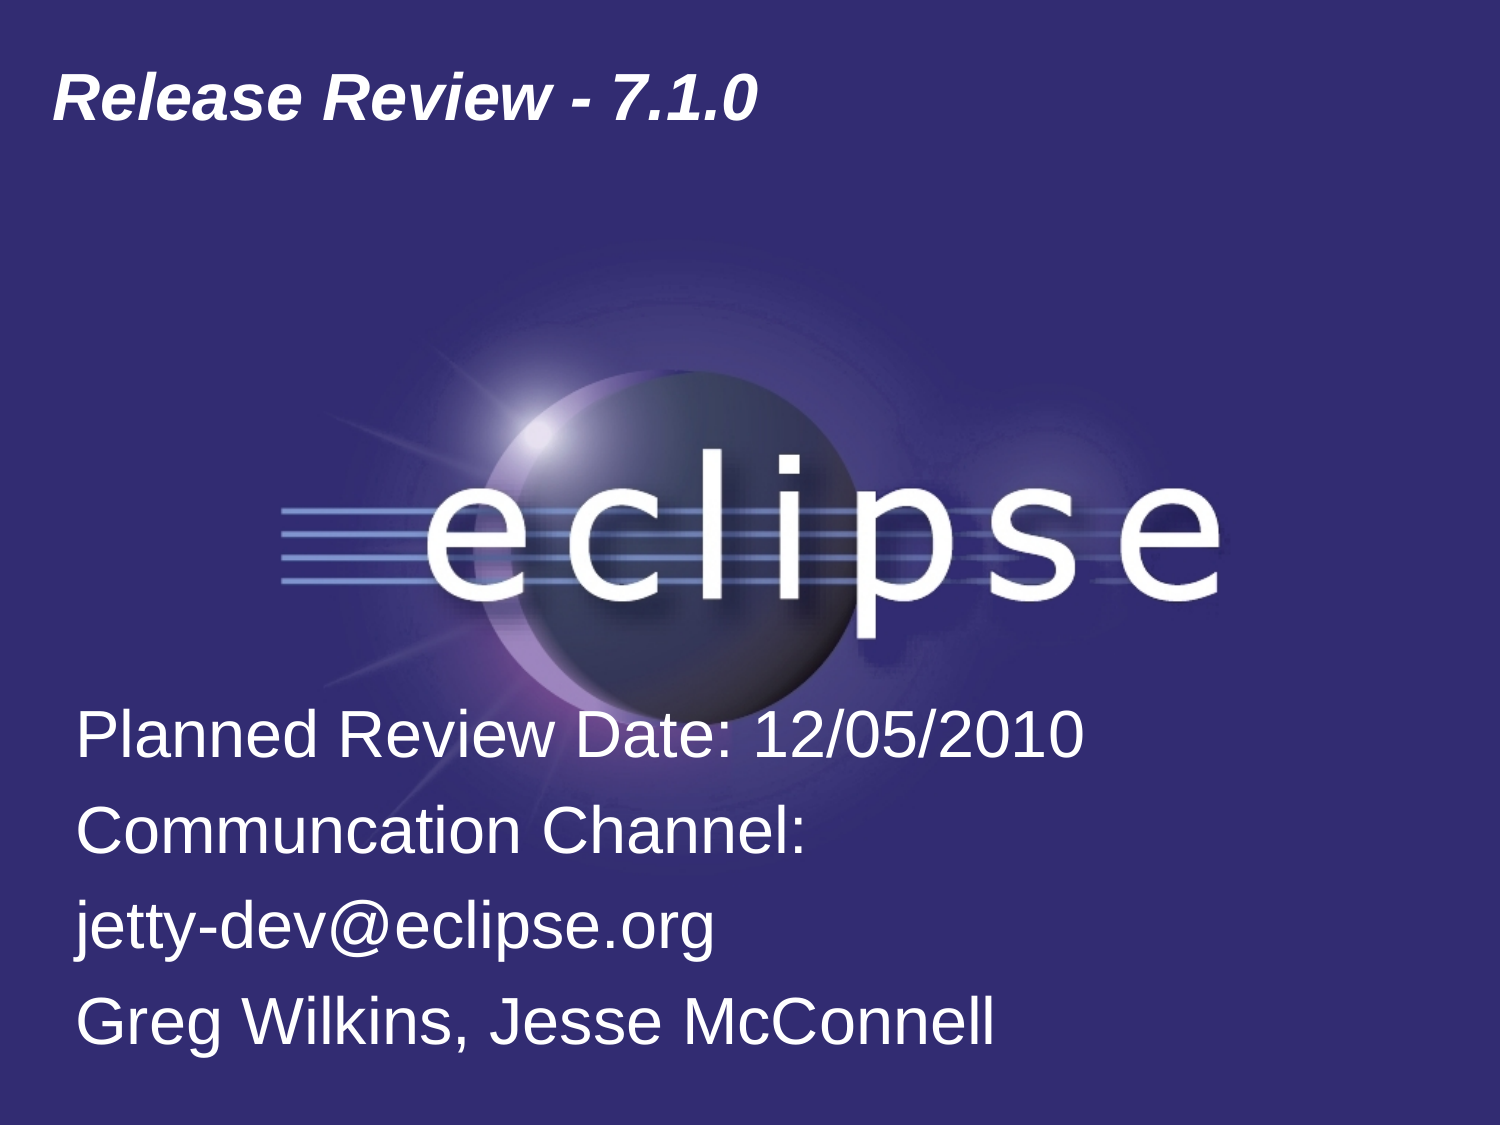

# Release Review - 7.1.0
Planned Review Date: 12/05/2010
Communcation Channel:
jetty-dev@eclipse.org
Greg Wilkins, Jesse McConnell